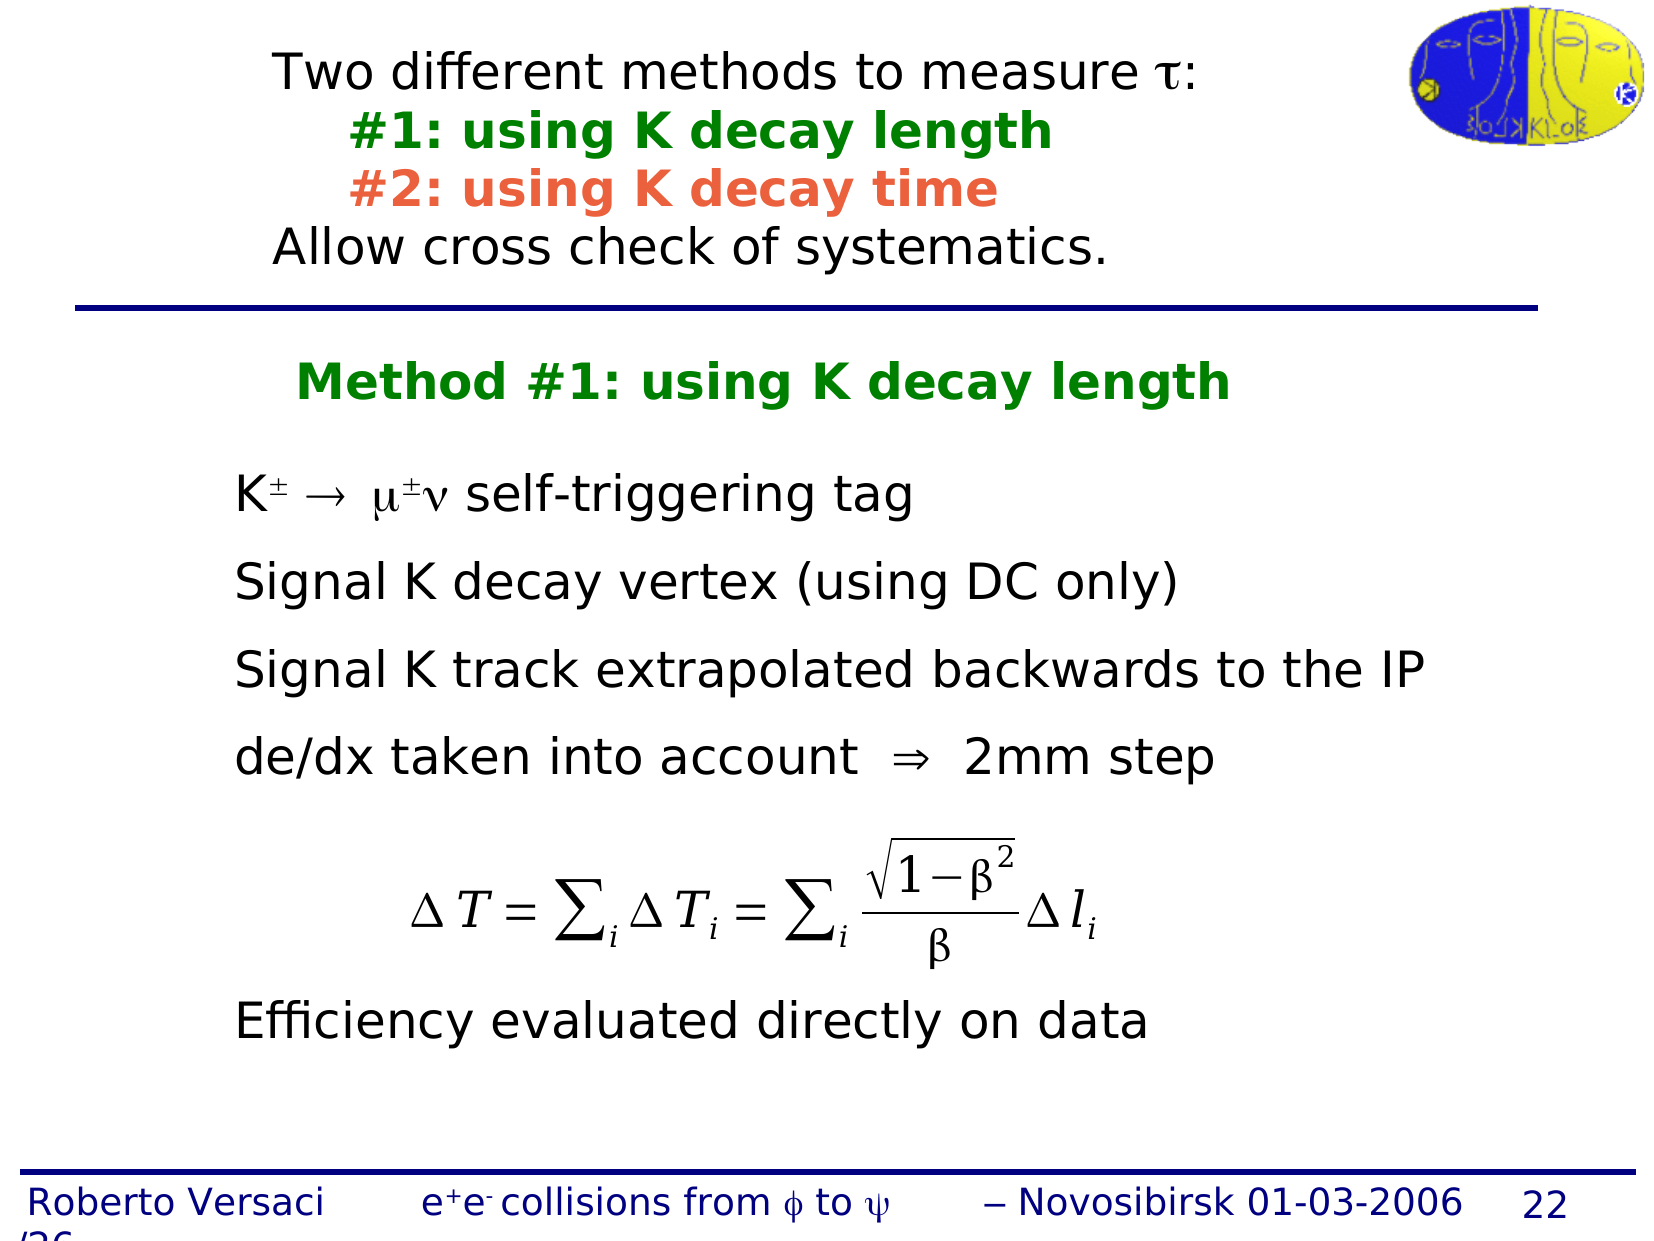

Two different methods to measure :
	#1: using K decay length
	#2: using K decay time
Allow cross check of systematics.
Method #1: using K decay length
 K ® mn self-triggering tag
 Signal K decay vertex (using DC only)
 Signal K track extrapolated backwards to the IP
 de/dx taken into account Þ 2mm step
 Efficiency evaluated directly on data
22